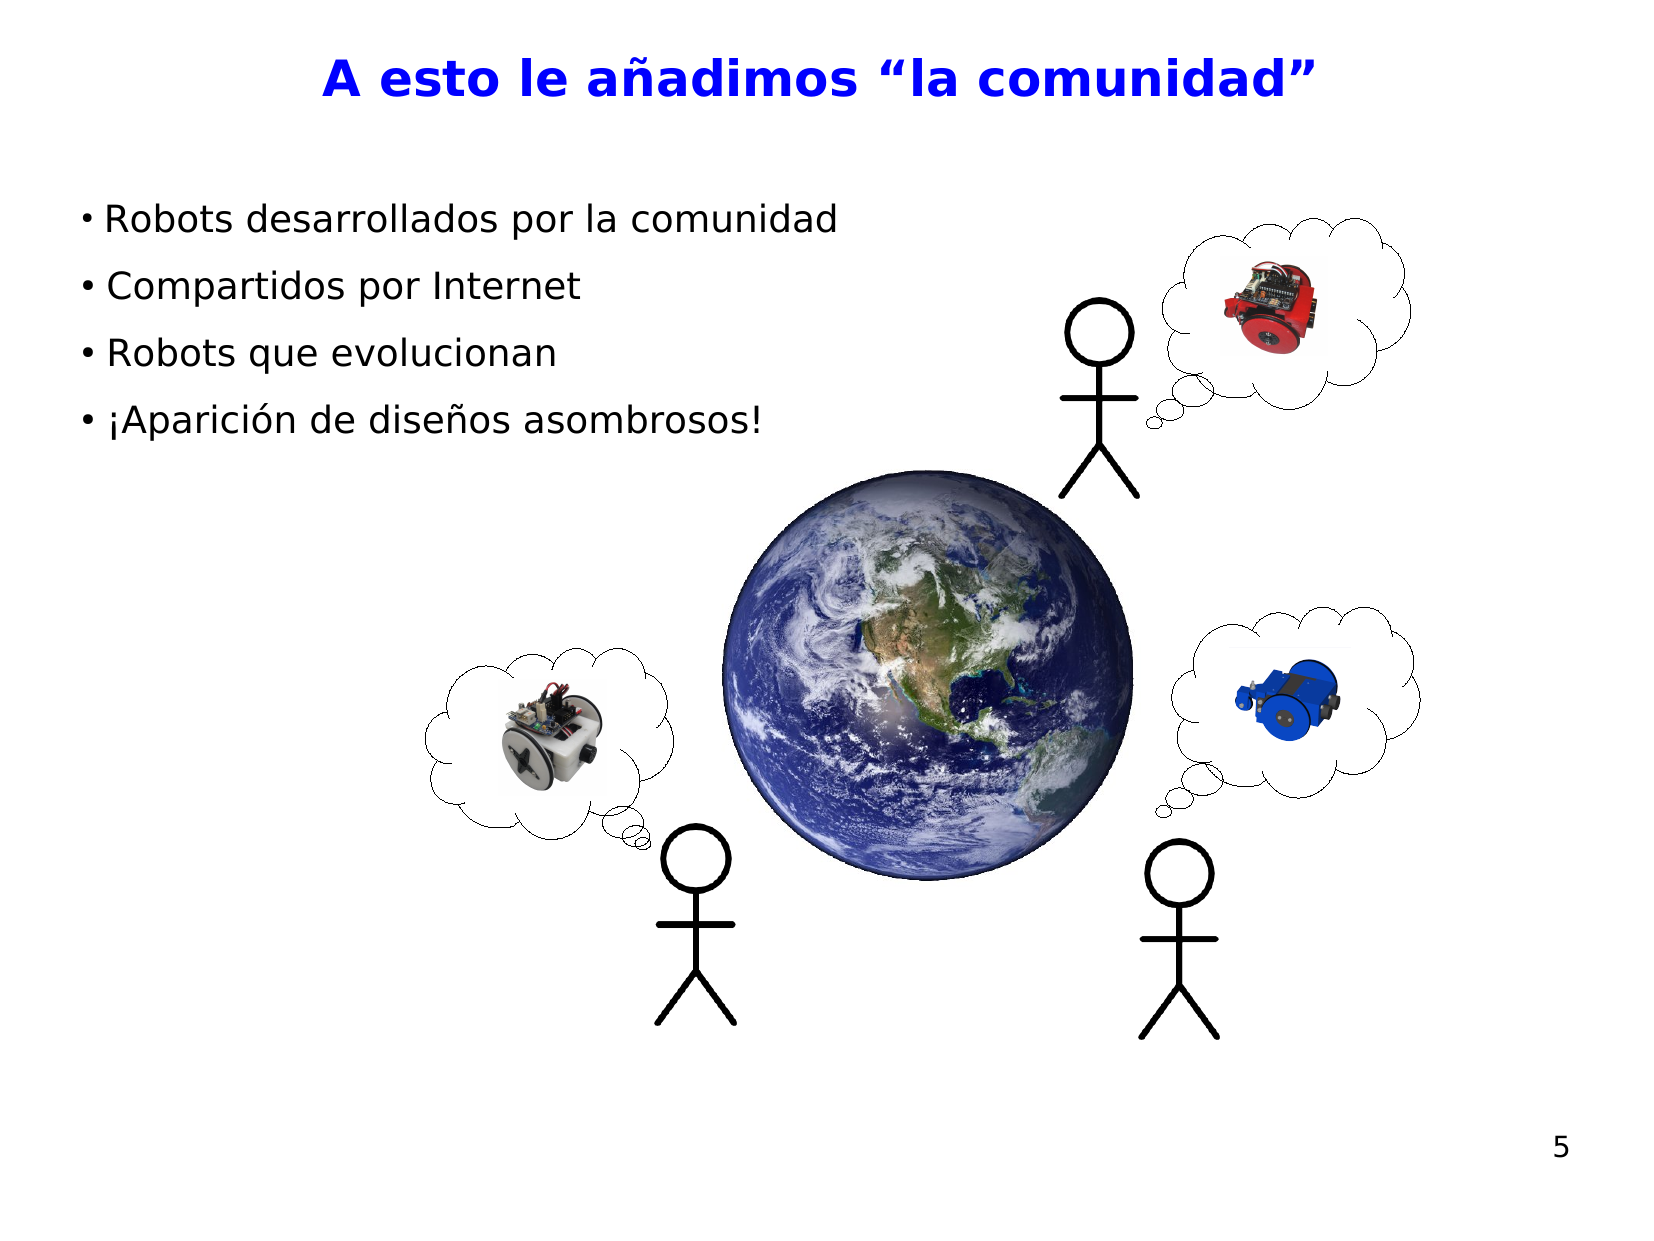

A esto le añadimos “la comunidad”
 Robots desarrollados por la comunidad
 Compartidos por Internet
 Robots que evolucionan
 ¡Aparición de diseños asombrosos!
5